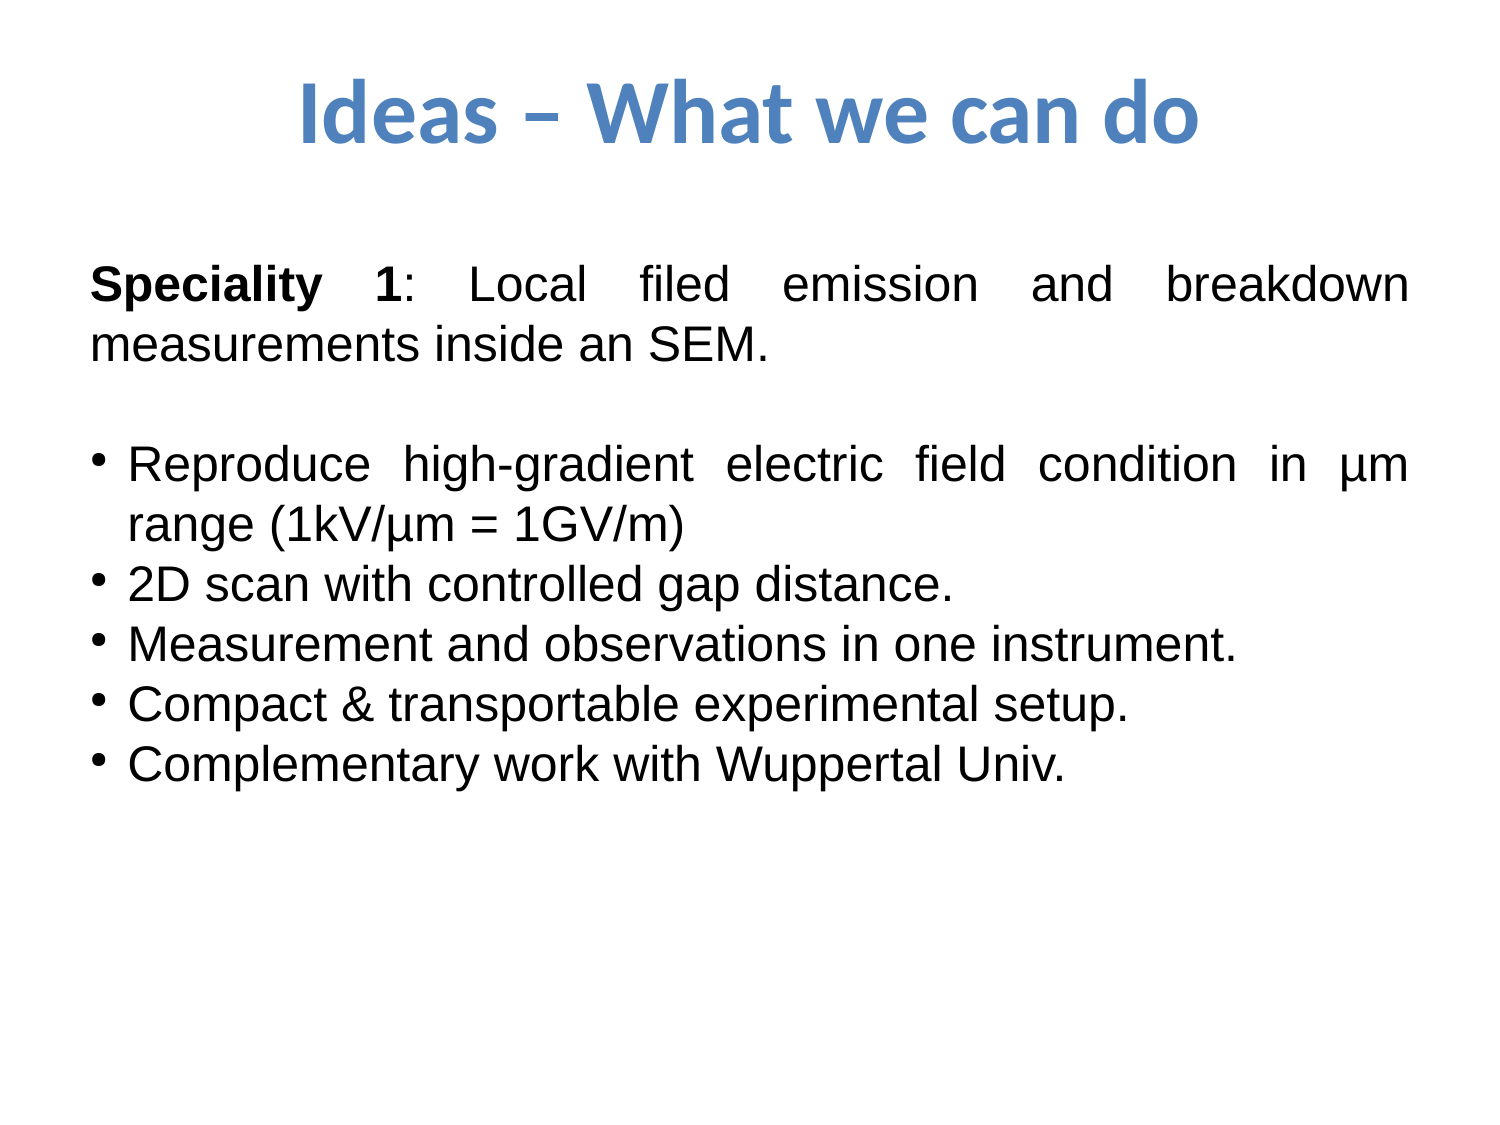

Ideas – What we can do
Speciality 1: Local filed emission and breakdown measurements inside an SEM.
Reproduce high-gradient electric field condition in µm range (1kV/µm = 1GV/m)
2D scan with controlled gap distance.
Measurement and observations in one instrument.
Compact & transportable experimental setup.
Complementary work with Wuppertal Univ.